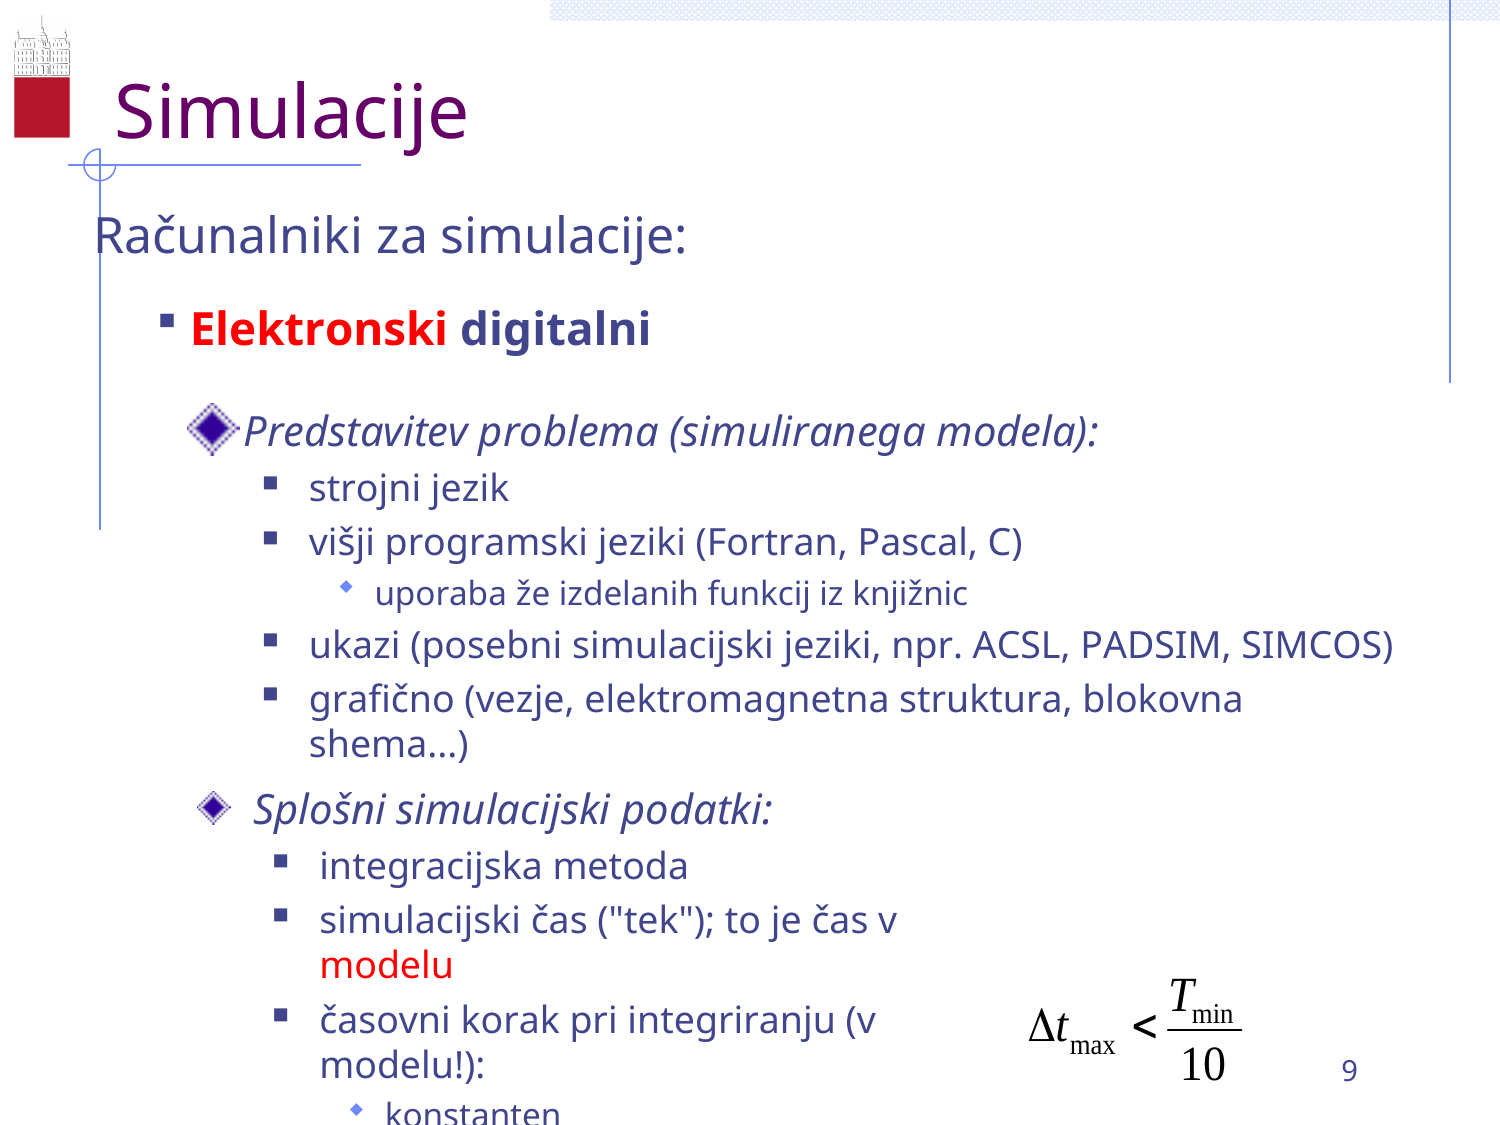

# Simulacije
Računalniki za simulacije:
 Elektronski digitalni
Predstavitev problema (simuliranega modela):
strojni jezik
višji programski jeziki (Fortran, Pascal, C)
uporaba že izdelanih funkcij iz knjižnic
ukazi (posebni simulacijski jeziki, npr. ACSL, PADSIM, SIMCOS)
grafično (vezje, elektromagnetna struktura, blokovna shema...)
Splošni simulacijski podatki:
integracijska metoda
simulacijski čas ("tek"); to je čas v modelu
časovni korak pri integriranju (v modelu!):
konstanten
spremenljiv (toleranca!)